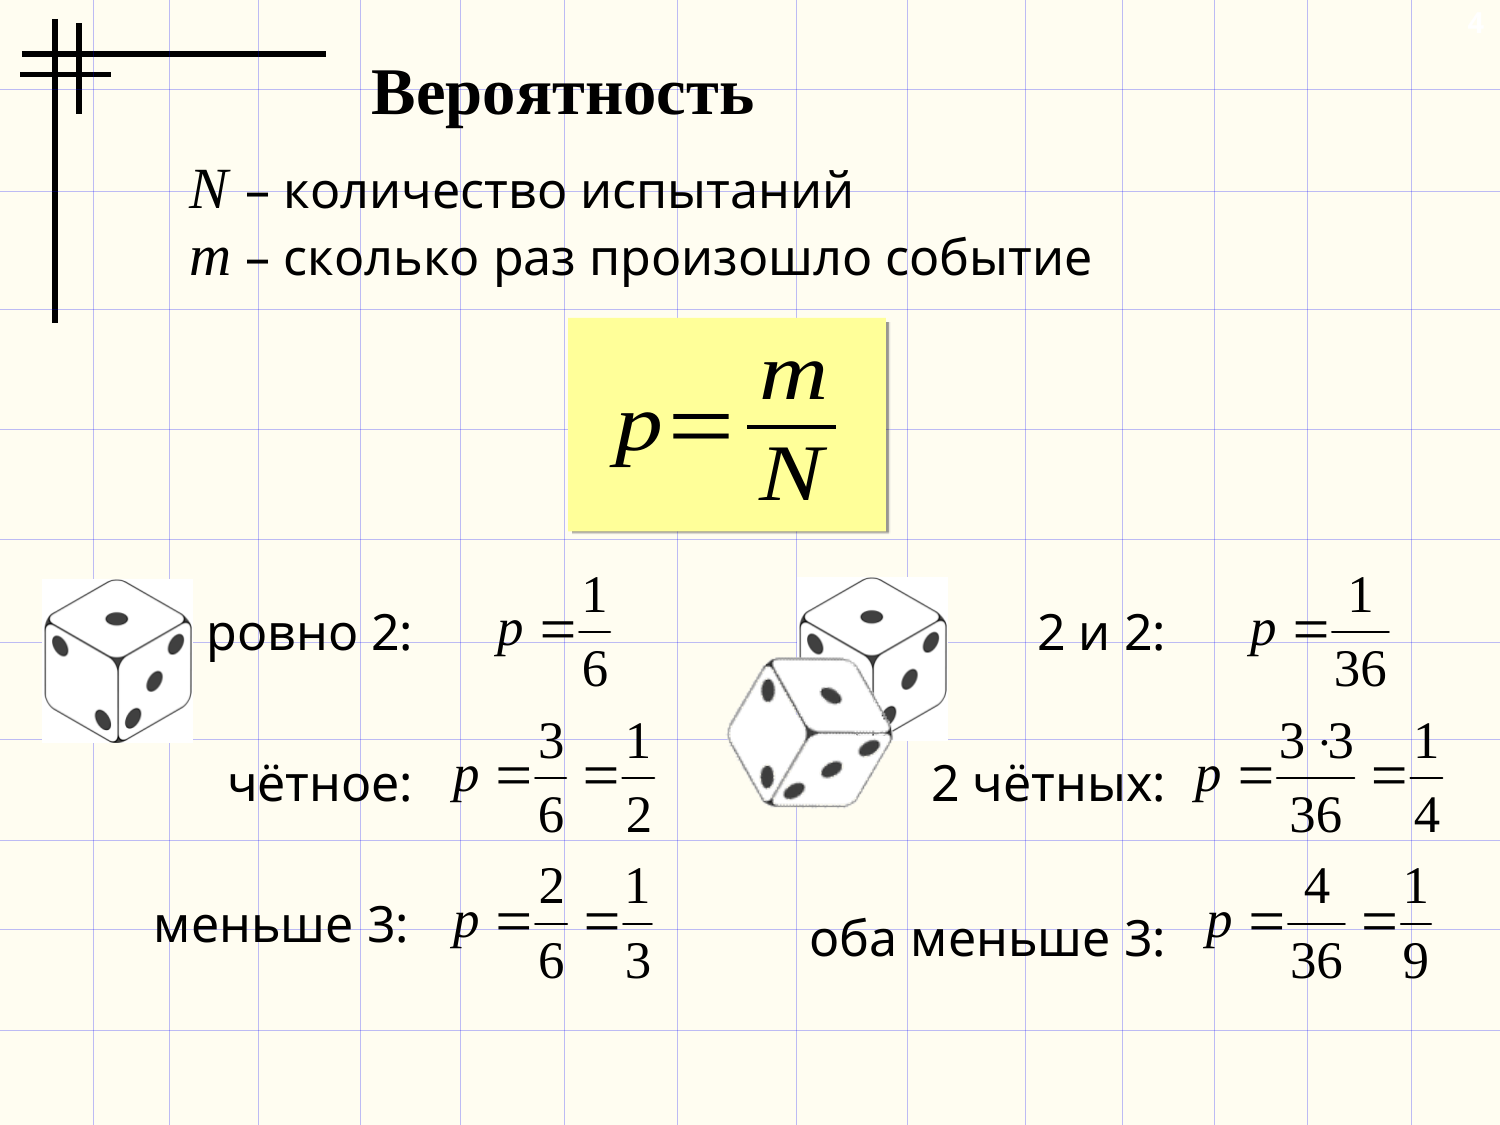

# Вероятность
N 	– количество испытаний
m	– сколько раз произошло событие
ровно 2:
2 и 2:
чётное:
2 чётных:
меньше 3:
оба меньше 3: